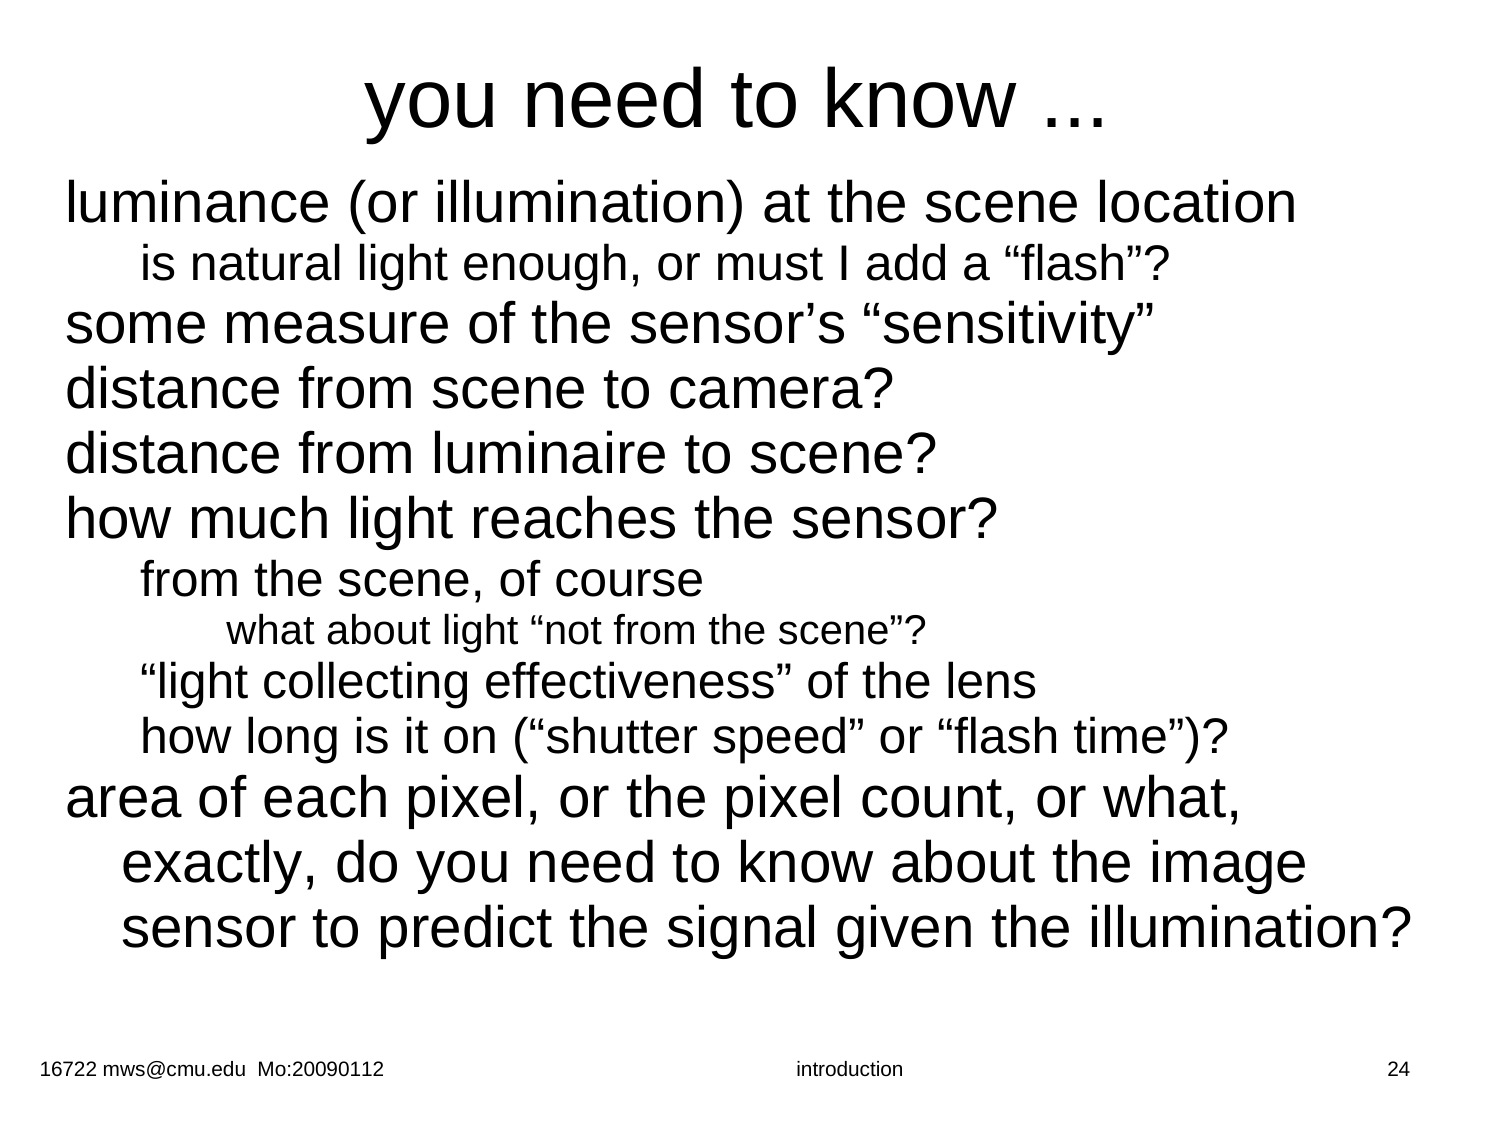

you need to know ...
# luminance (or illumination) at the scene location
is natural light enough, or must I add a “flash”?
some measure of the sensor’s “sensitivity”
distance from scene to camera?
distance from luminaire to scene?
how much light reaches the sensor?
from the scene, of course
 what about light “not from the scene”?
“light collecting effectiveness” of the lens
how long is it on (“shutter speed” or “flash time”)?
area of each pixel, or the pixel count, or what, exactly, do you need to know about the image sensor to predict the signal given the illumination?
16722 mws@cmu.edu Mo:20090112
introduction
24